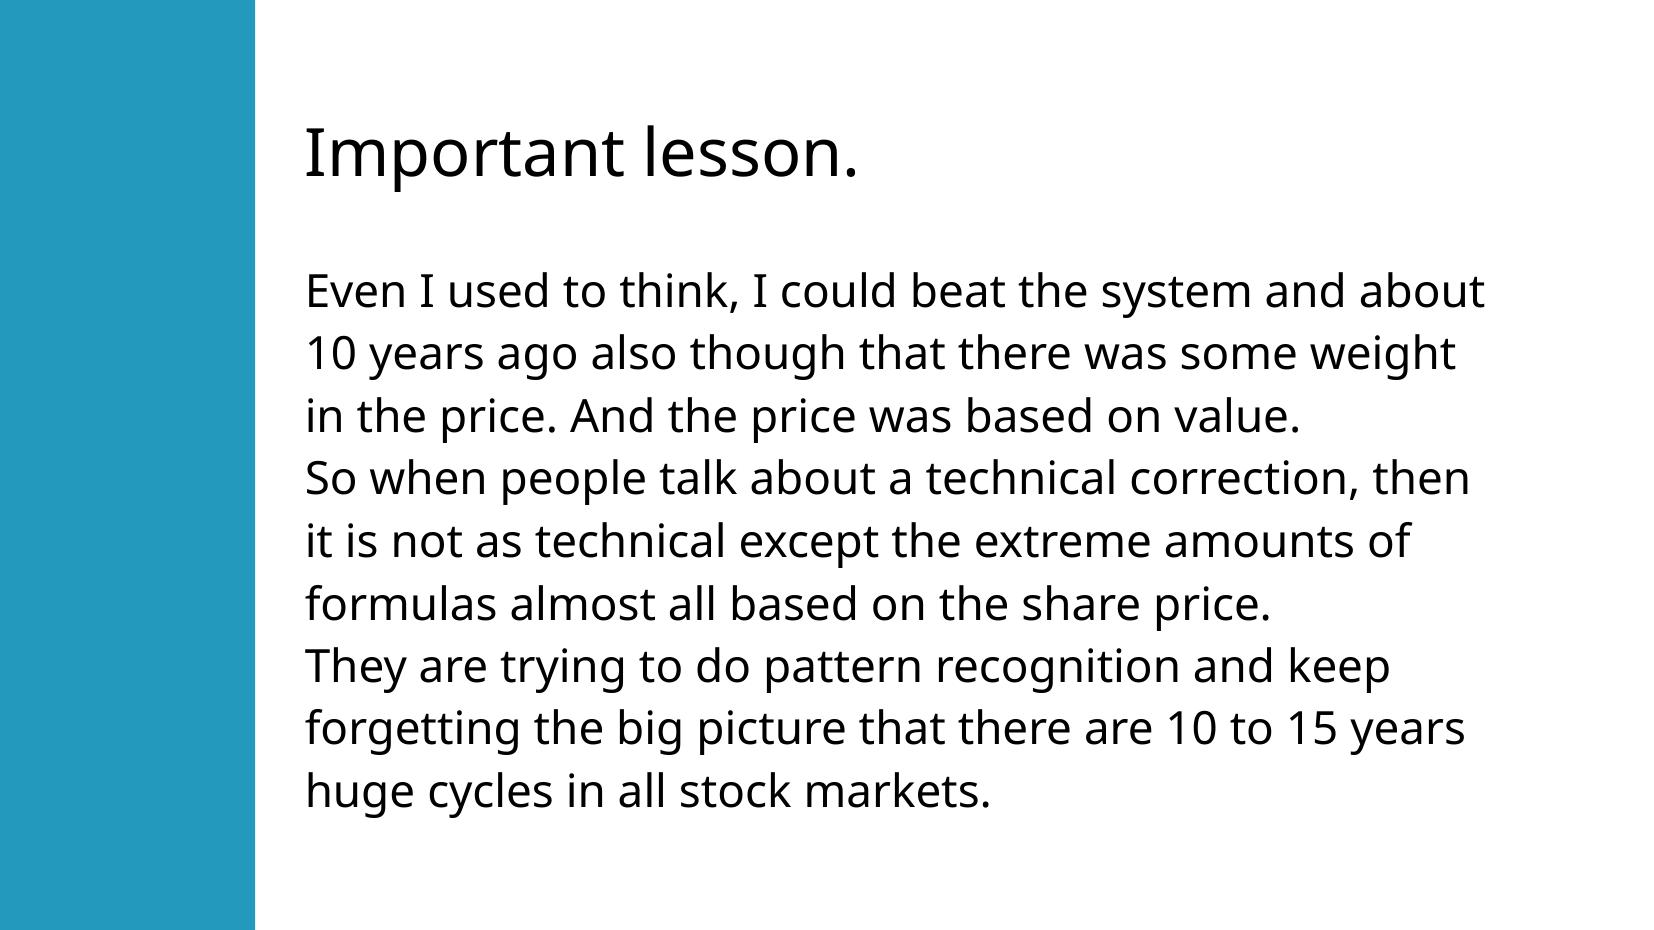

# Important lesson. Even I used to think, I could beat the system and about 10 years ago also though that there was some weight in the price. And the price was based on value. So when people talk about a technical correction, then it is not as technical except the extreme amounts of formulas almost all based on the share price. They are trying to do pattern recognition and keep forgetting the big picture that there are 10 to 15 years huge cycles in all stock markets.